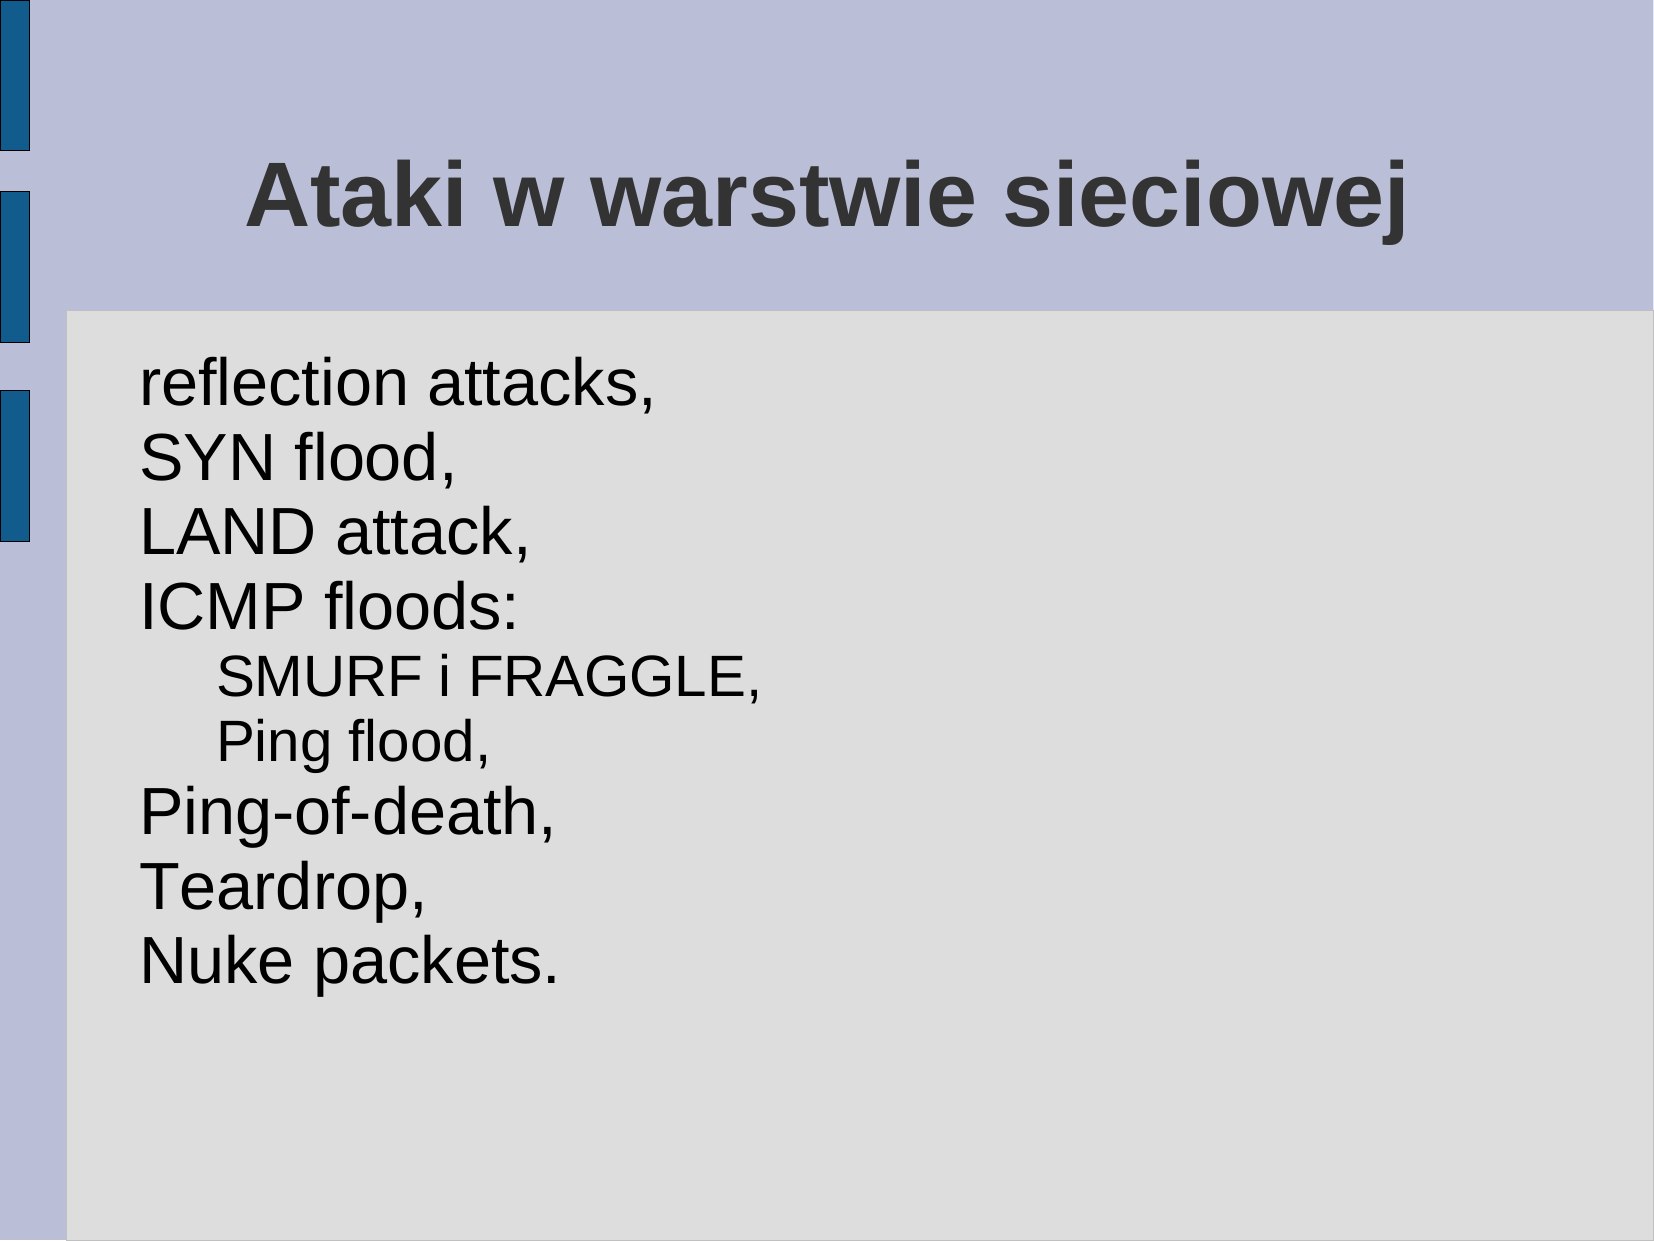

# Ataki w warstwie sieciowej
reflection attacks,
SYN flood,
LAND attack,
ICMP floods:
SMURF i FRAGGLE,
Ping flood,
Ping-of-death,
Teardrop,
Nuke packets.